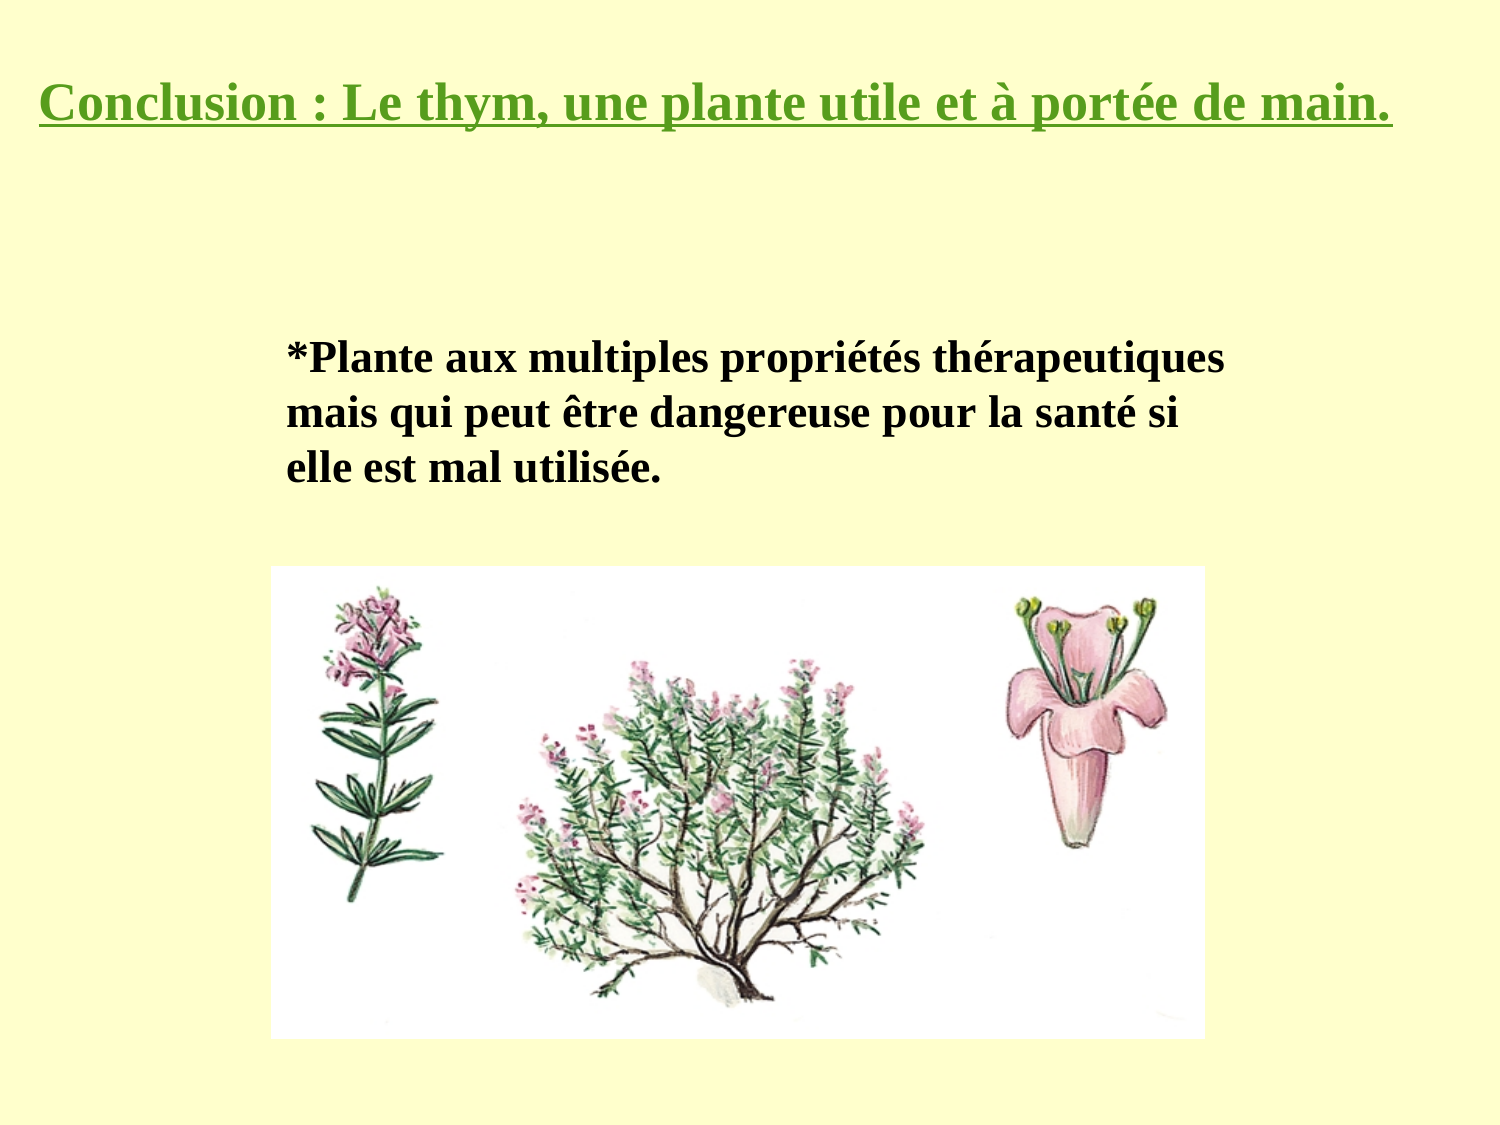

Conclusion : Le thym, une plante utile et à portée de main.
*Plante aux multiples propriétés thérapeutiques mais qui peut être dangereuse pour la santé si elle est mal utilisée.